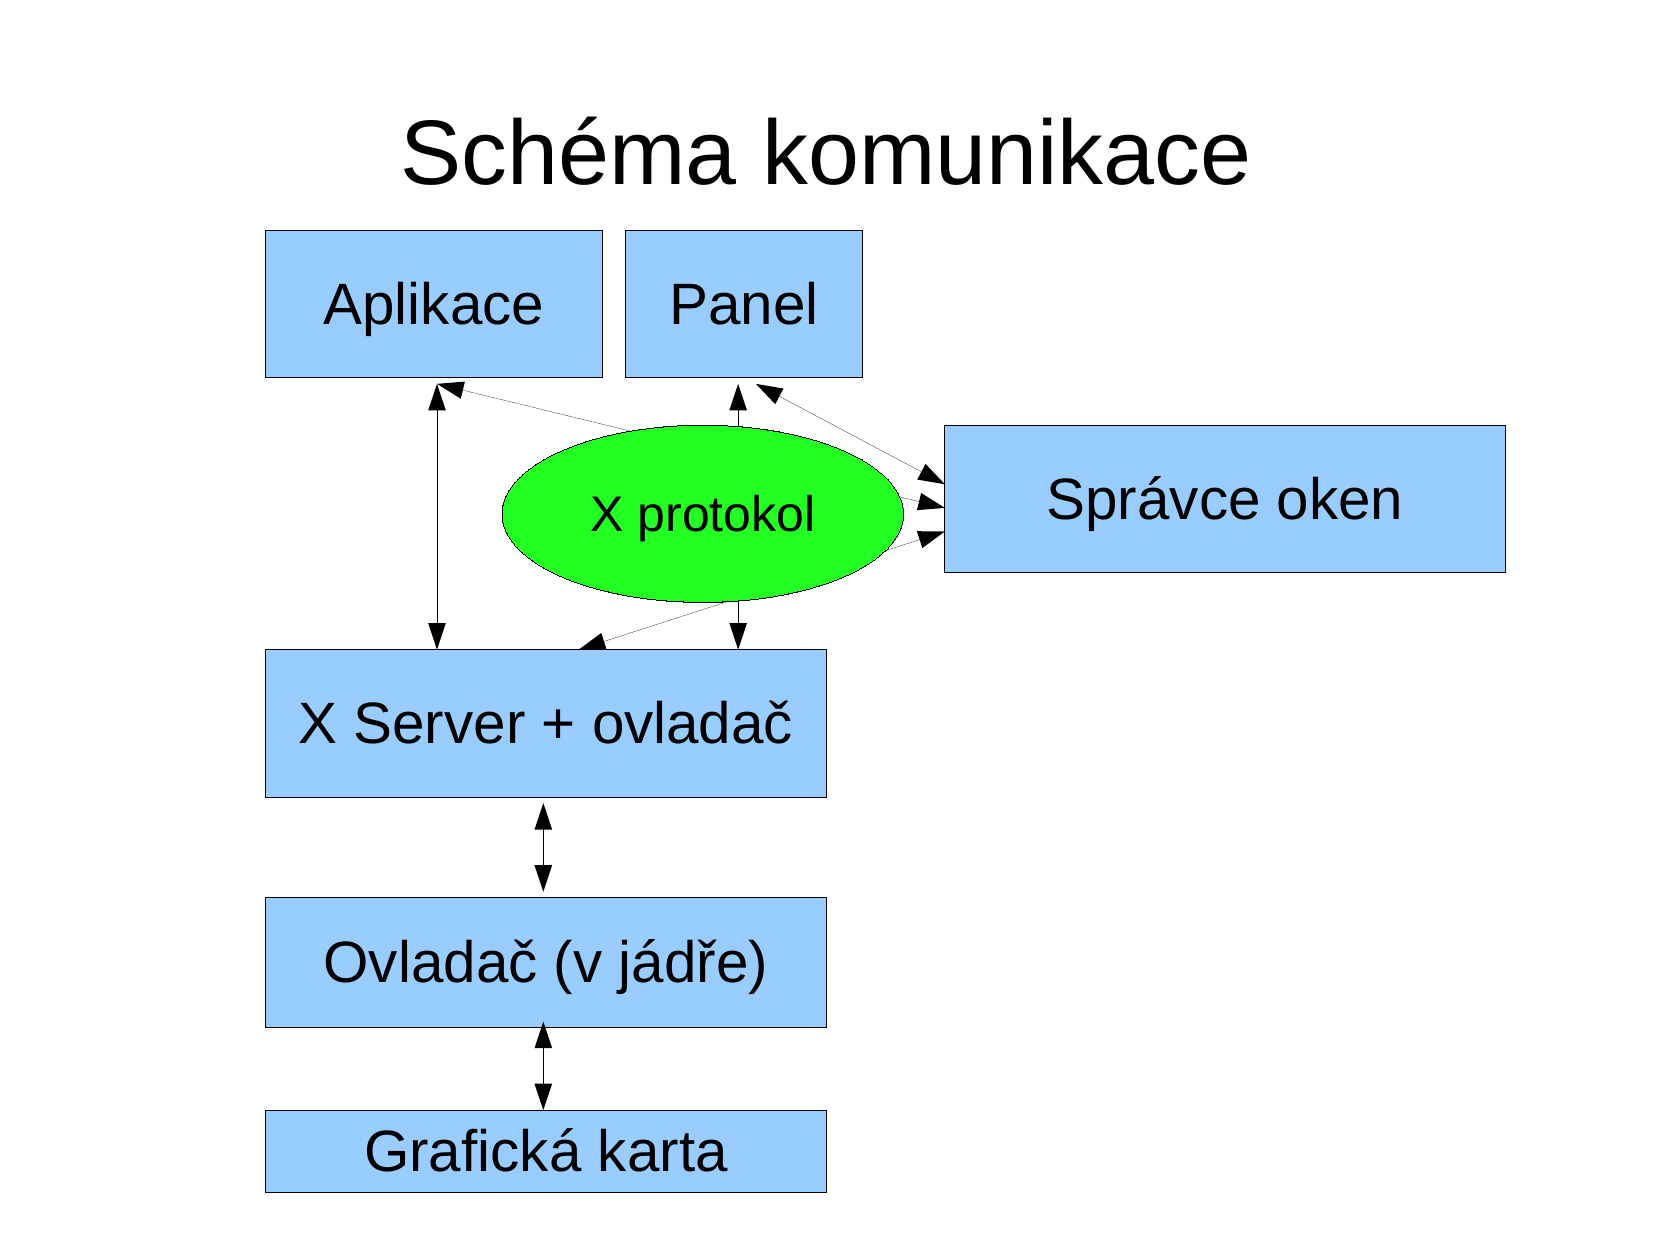

# Schéma komunikace
Aplikace
Panel
Správce oken
X protokol
X Server + ovladač
Ovladač (v jádře)
Grafická karta